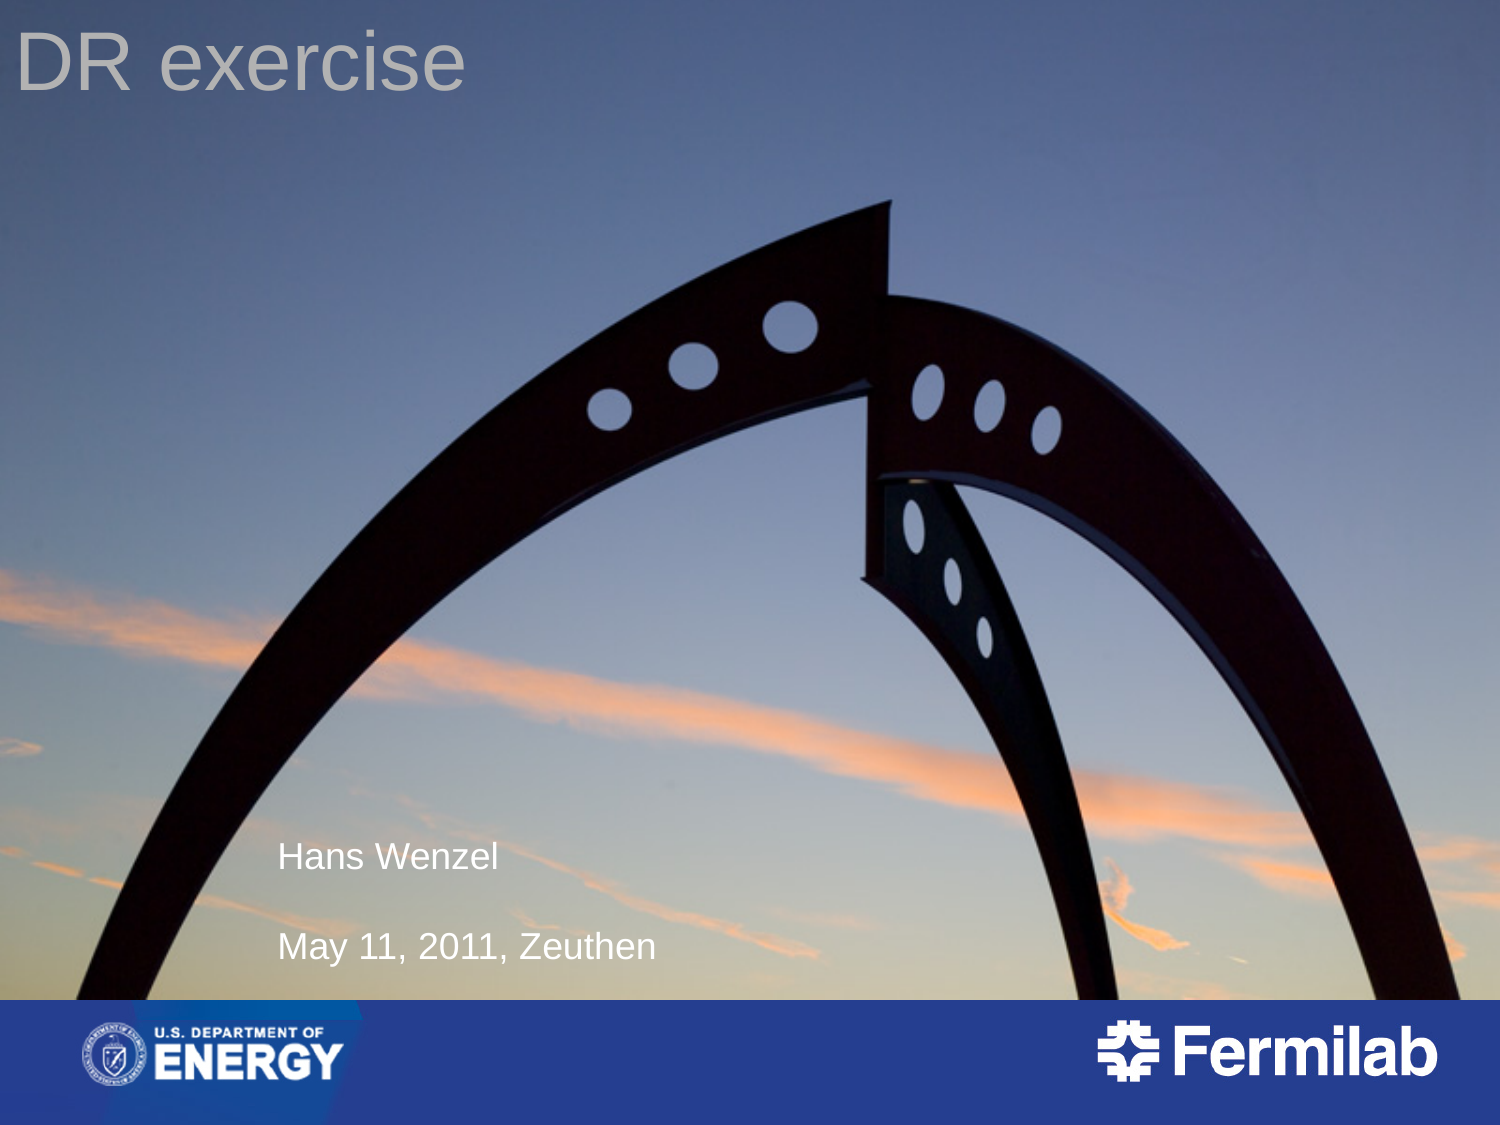

DR exercise
Hans Wenzel
May 11, 2011, Zeuthen